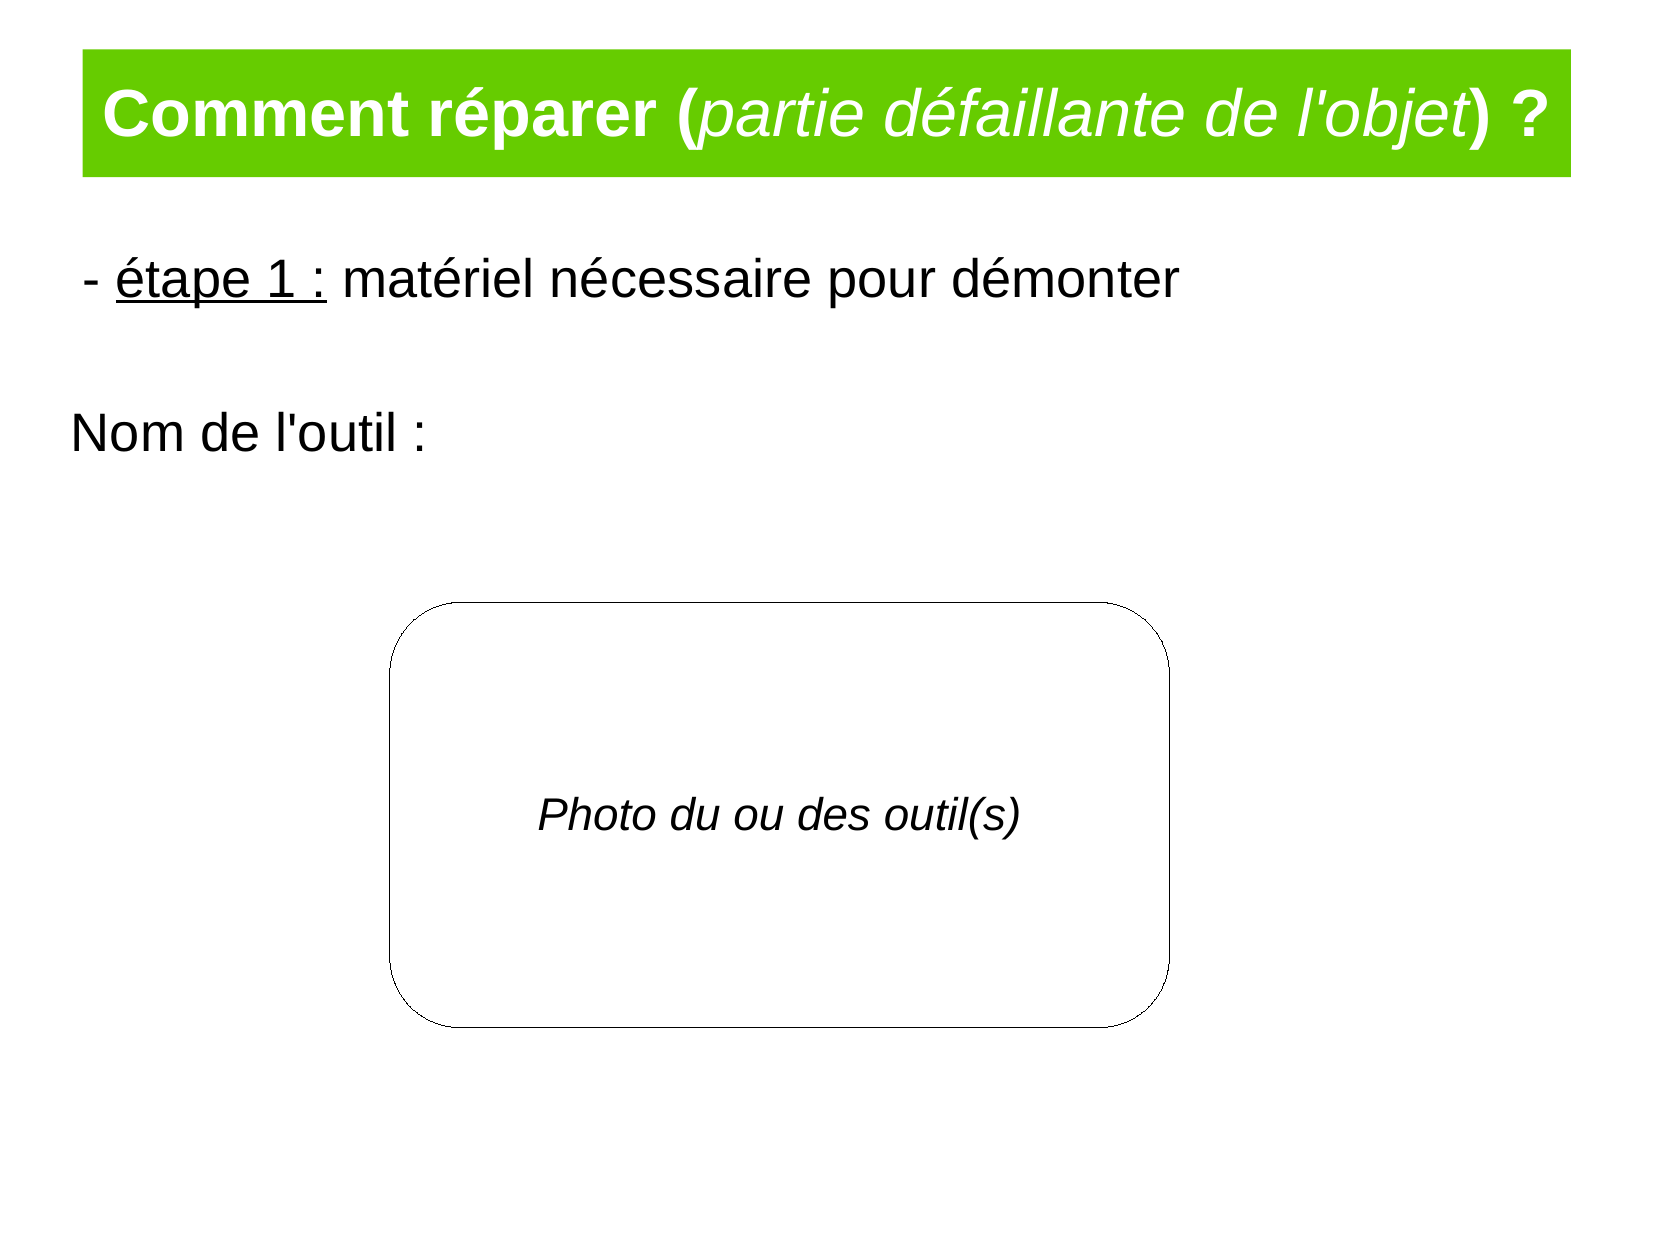

# Comment réparer (partie défaillante de l'objet) ?
- étape 1 : matériel nécessaire pour démonter
Nom de l'outil :
Photo du ou des outil(s)